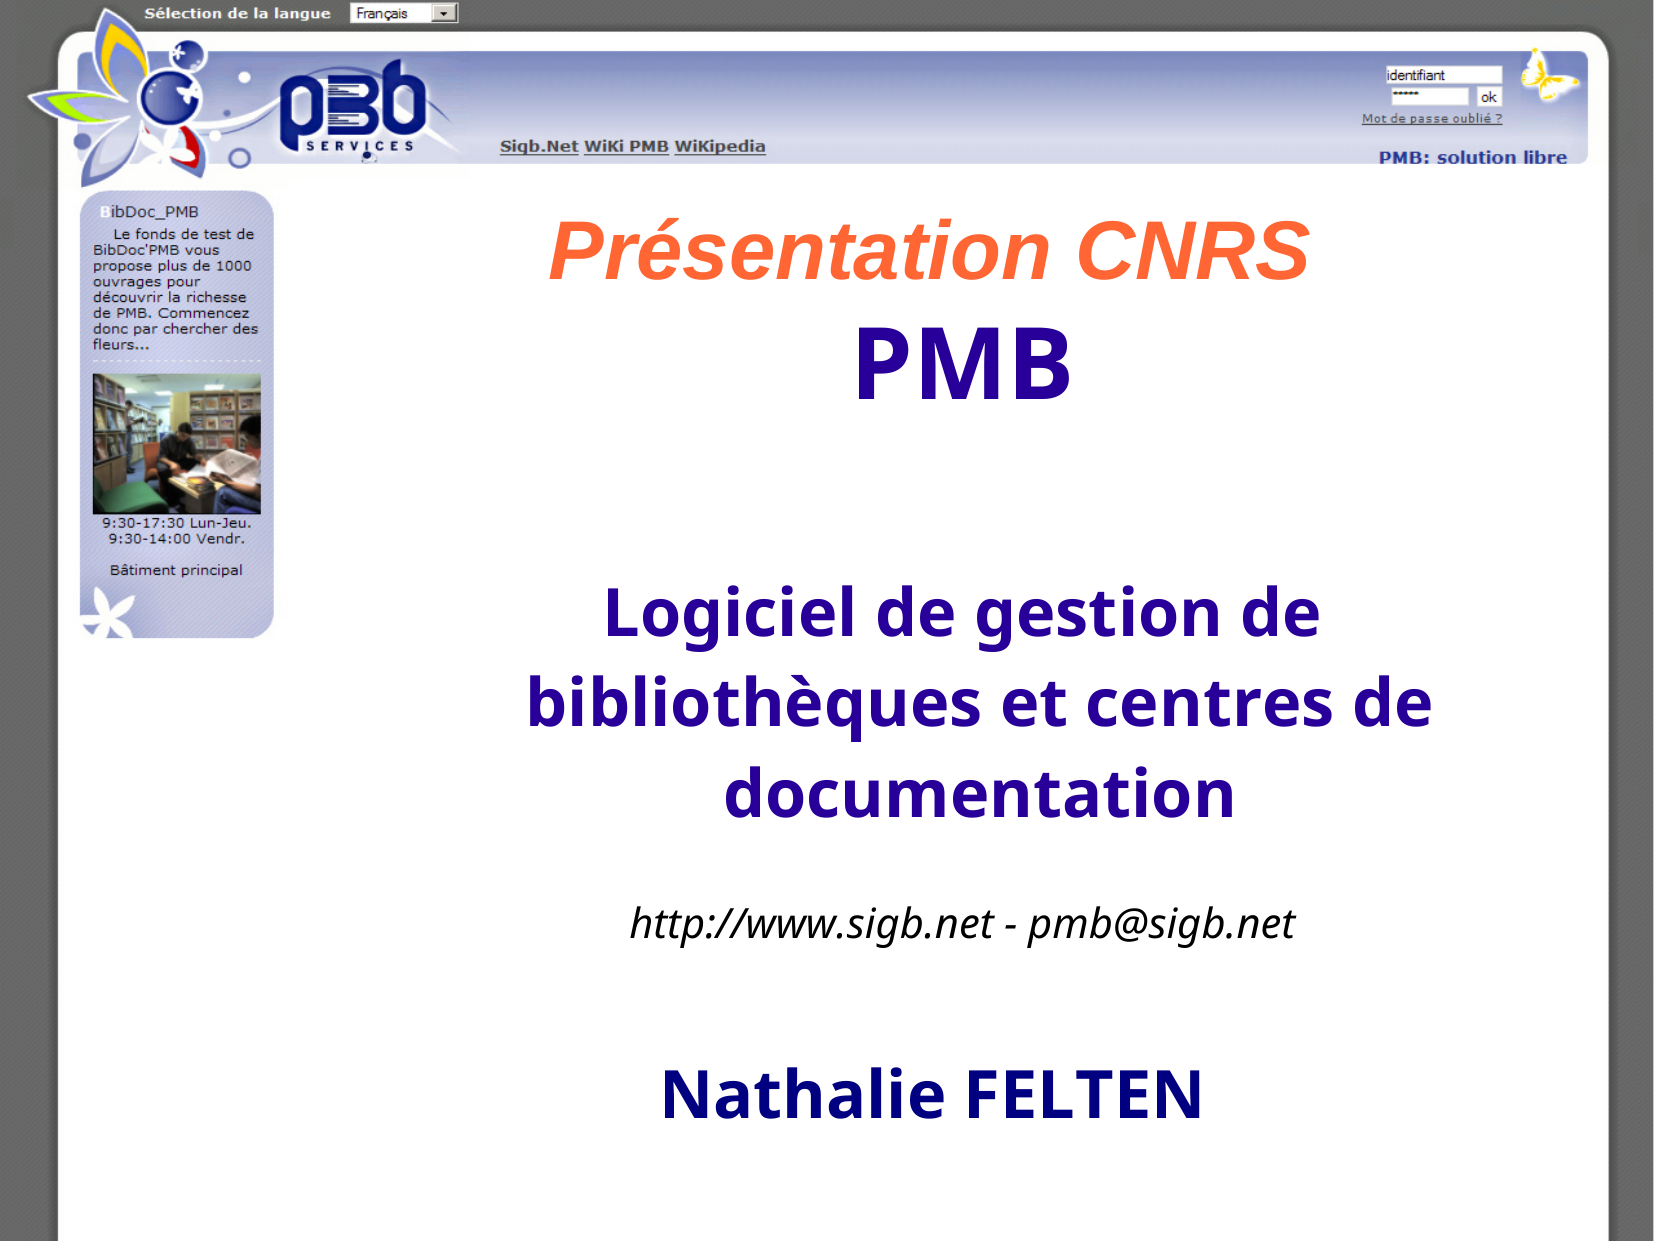

# Présentation CNRS
PMB
Logiciel de gestion de bibliothèques et centres de documentation
http://www.sigb.net - pmb@sigb.net
Nathalie FELTEN